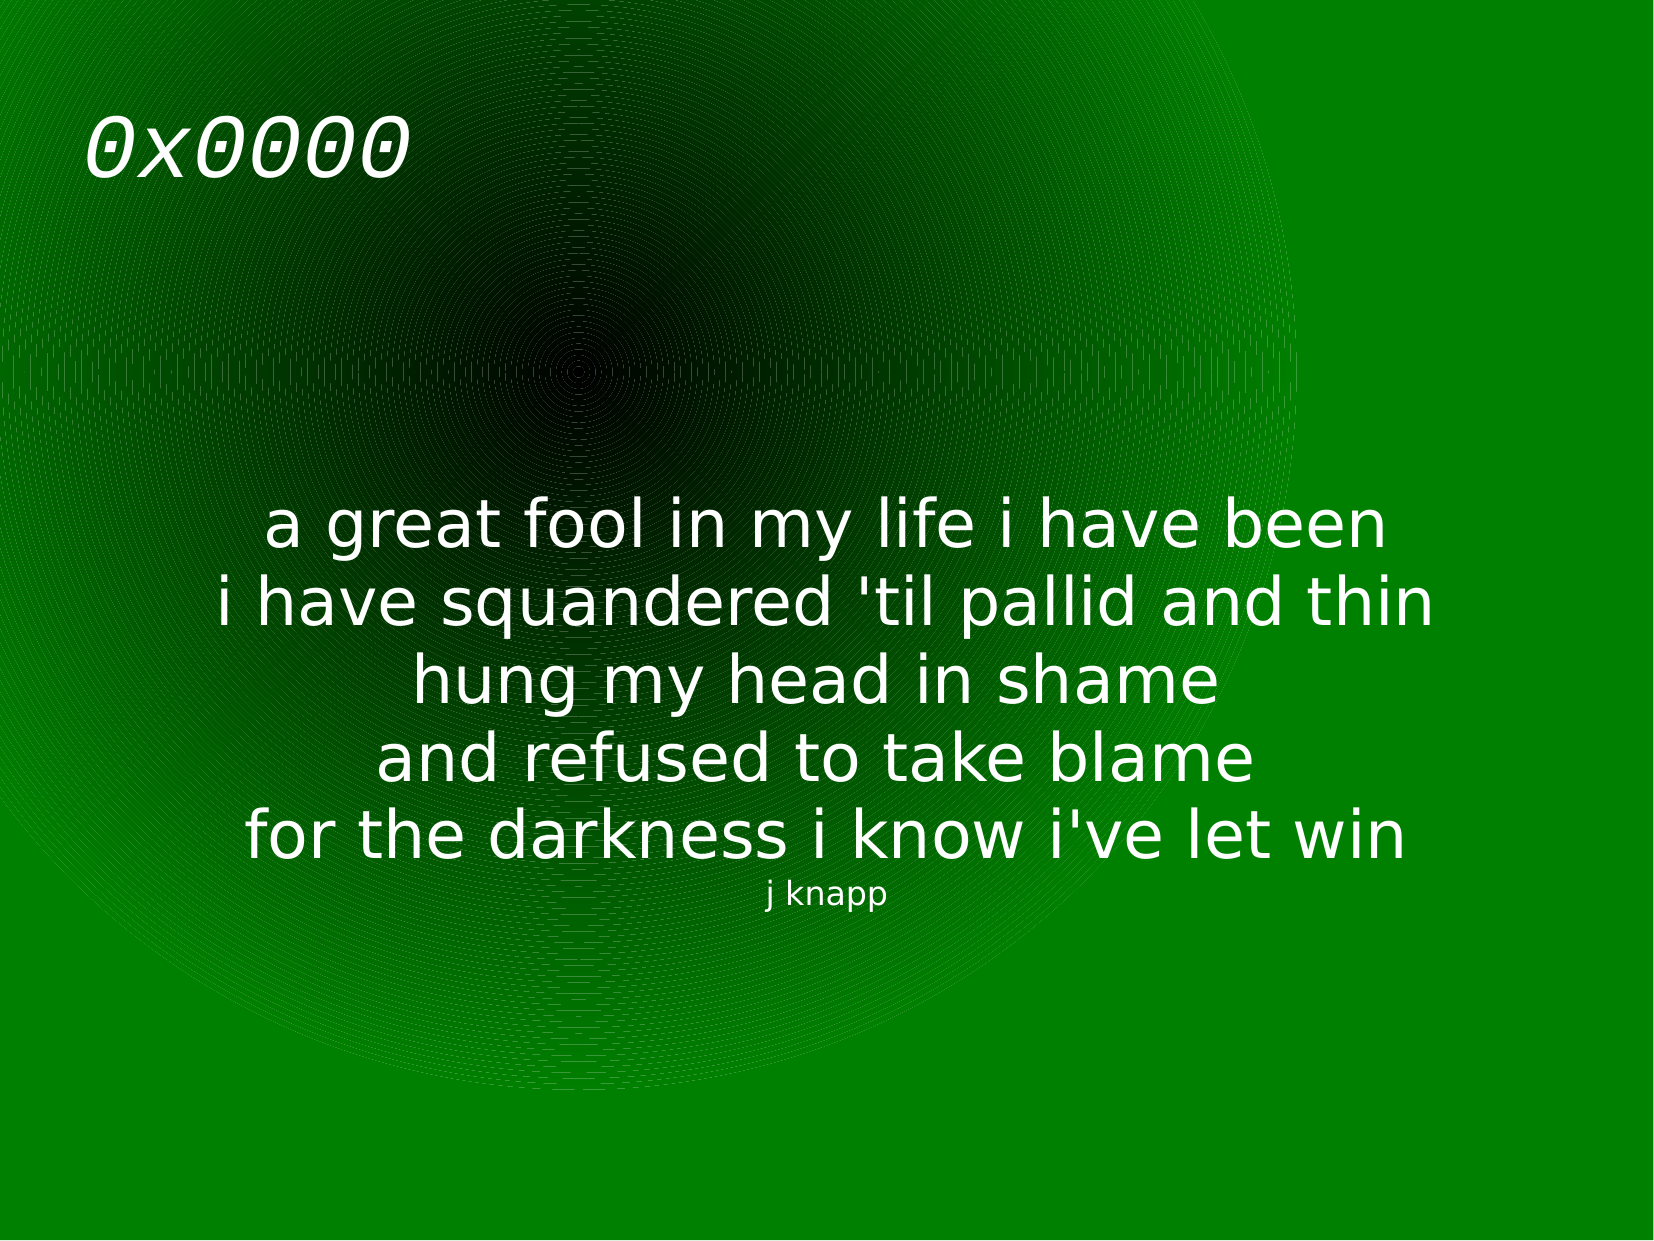

# 0x0000
a great fool in my life i have been
i have squandered 'til pallid and thin
hung my head in shame
and refused to take blame
for the darkness i know i've let win
j knapp